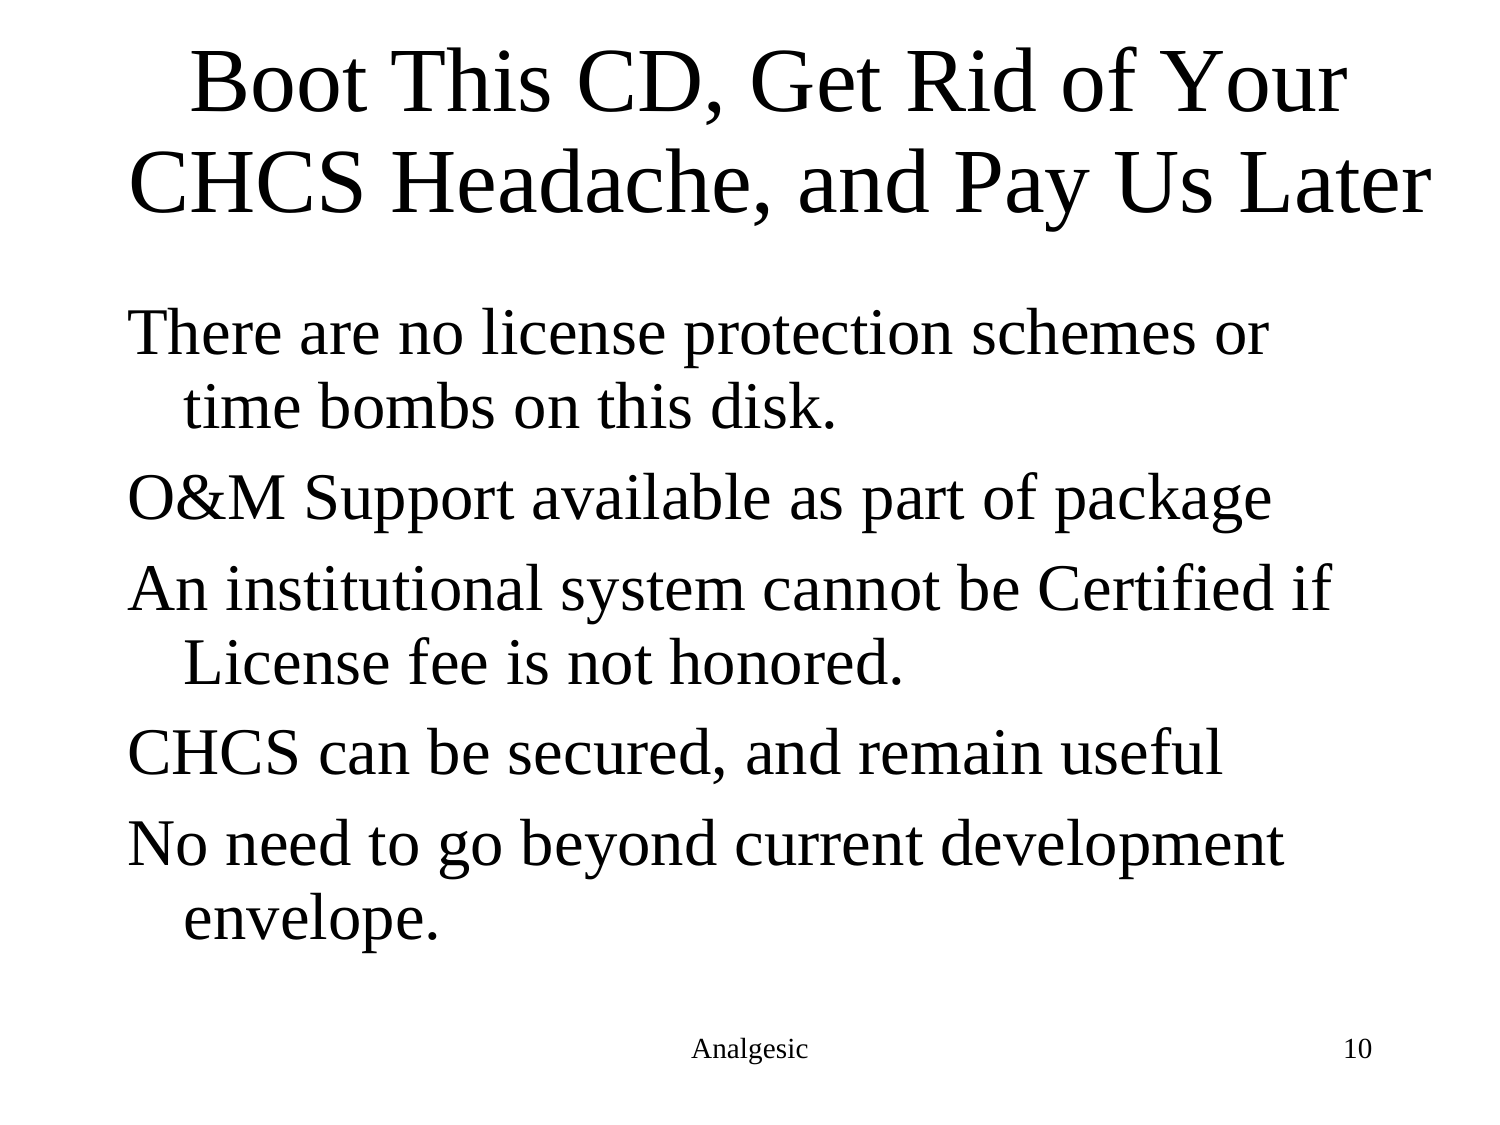

# Boot This CD, Get Rid of Your CHCS Headache, and Pay Us Later
There are no license protection schemes or time bombs on this disk.
O&M Support available as part of package
An institutional system cannot be Certified if License fee is not honored.
CHCS can be secured, and remain useful
No need to go beyond current development envelope.
Analgesic
10